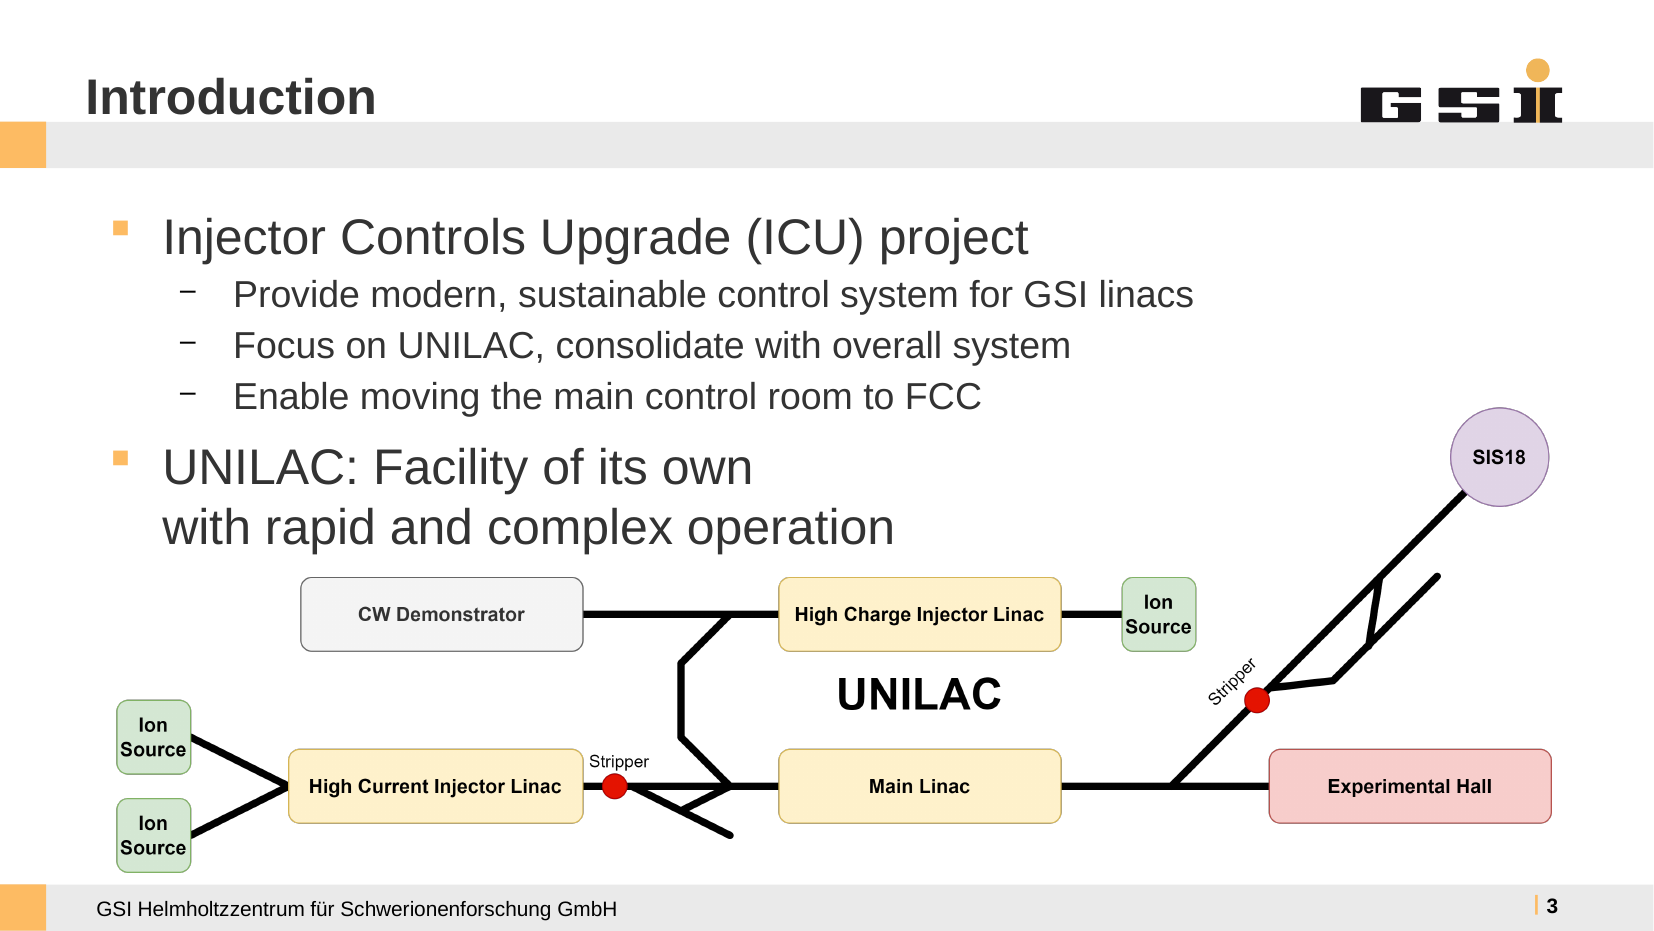

# Introduction
Injector Controls Upgrade (ICU) project
Provide modern, sustainable control system for GSI linacs
Focus on UNILAC, consolidate with overall system
Enable moving the main control room to FCC
UNILAC: Facility of its own
with rapid and complex operation